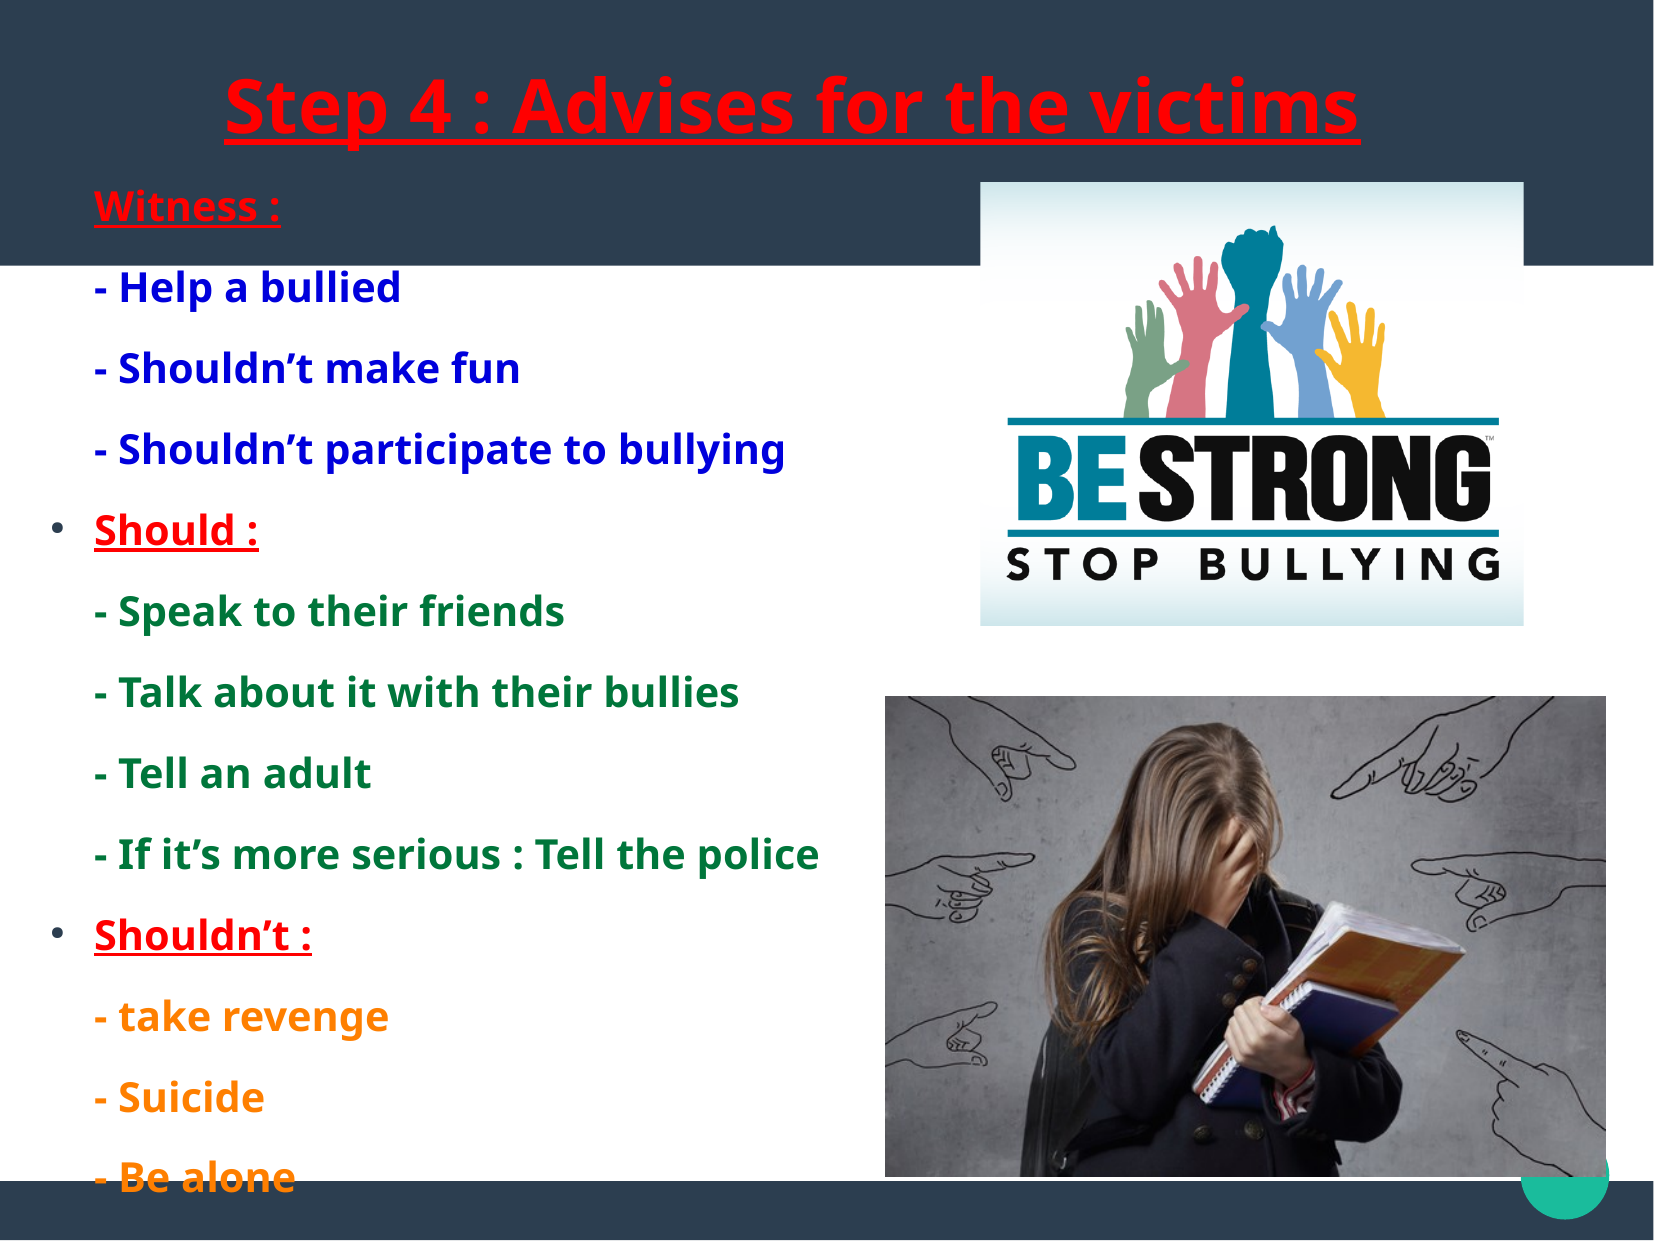

# Step 4 : Advises for the victims
Witness :
- Help a bullied
- Shouldn’t make fun
- Shouldn’t participate to bullying
Should :
- Speak to their friends
- Talk about it with their bullies
- Tell an adult
- If it’s more serious : Tell the police
Shouldn’t :
- take revenge
- Suicide
- Be alone